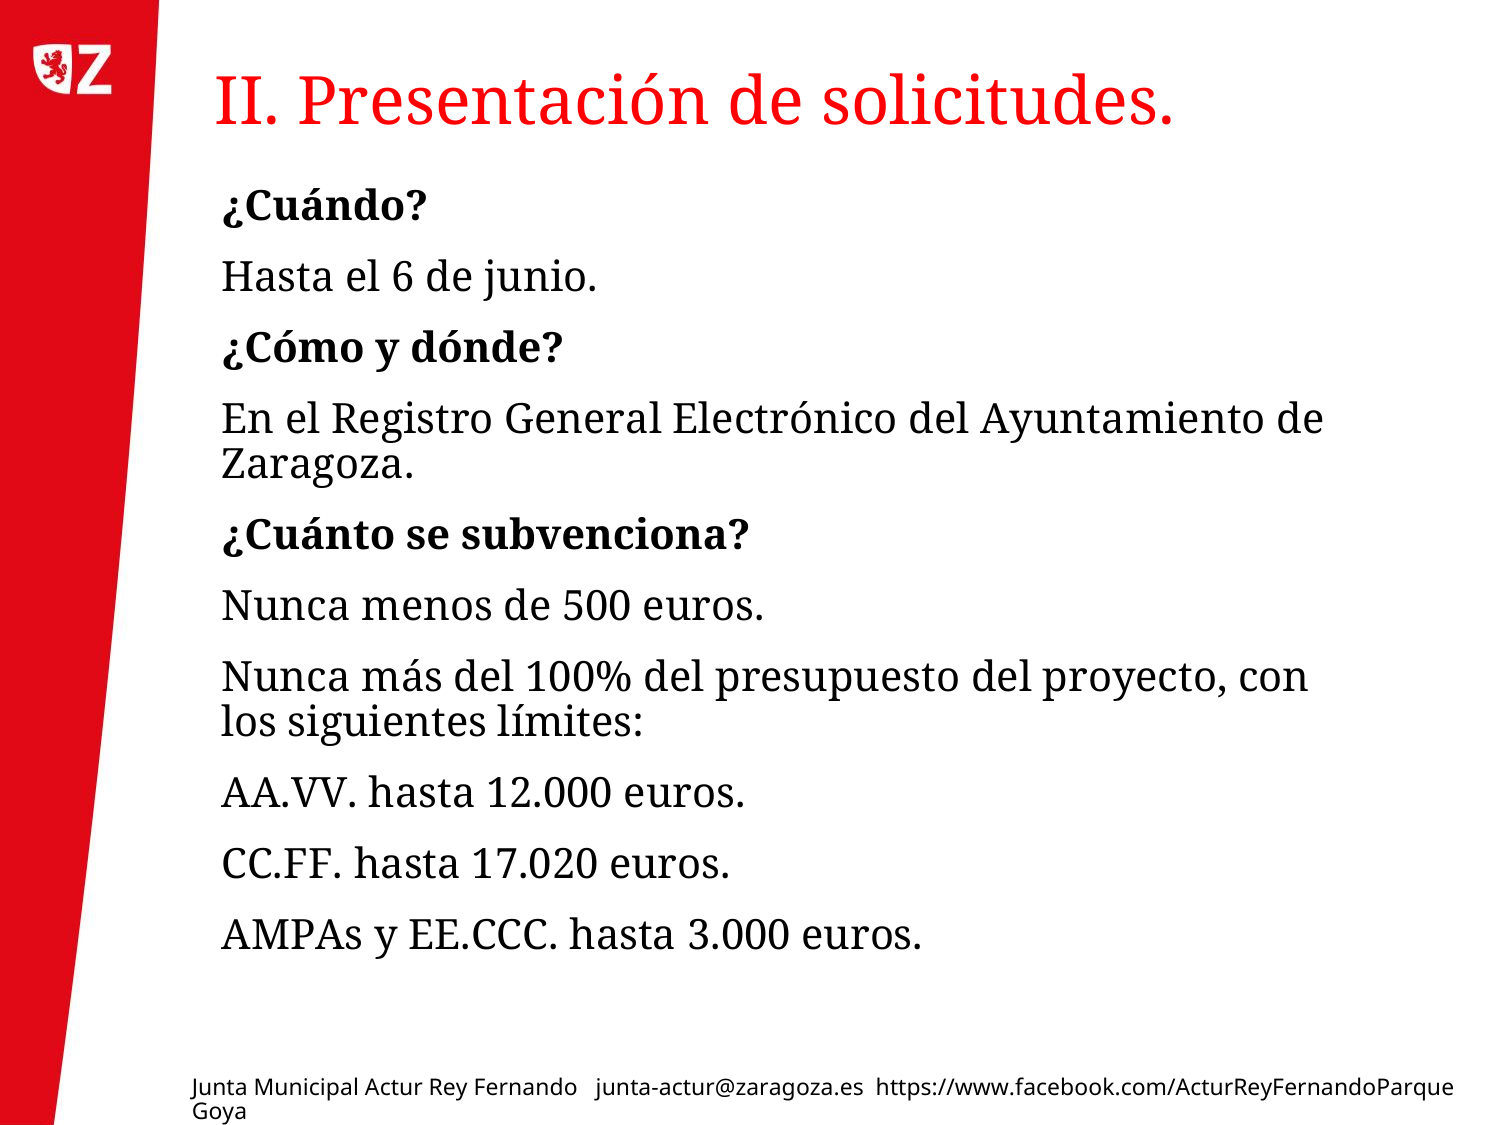

II. Presentación de solicitudes.
¿Cuándo?
Hasta el 6 de junio.
¿Cómo y dónde?
En el Registro General Electrónico del Ayuntamiento de Zaragoza.
¿Cuánto se subvenciona?
Nunca menos de 500 euros.
Nunca más del 100% del presupuesto del proyecto, con los siguientes límites:
AA.VV. hasta 12.000 euros.
CC.FF. hasta 17.020 euros.
AMPAs y EE.CCC. hasta 3.000 euros.
Junta Municipal Actur Rey Fernando junta-actur@zaragoza.es https://www.facebook.com/ActurReyFernandoParqueGoya